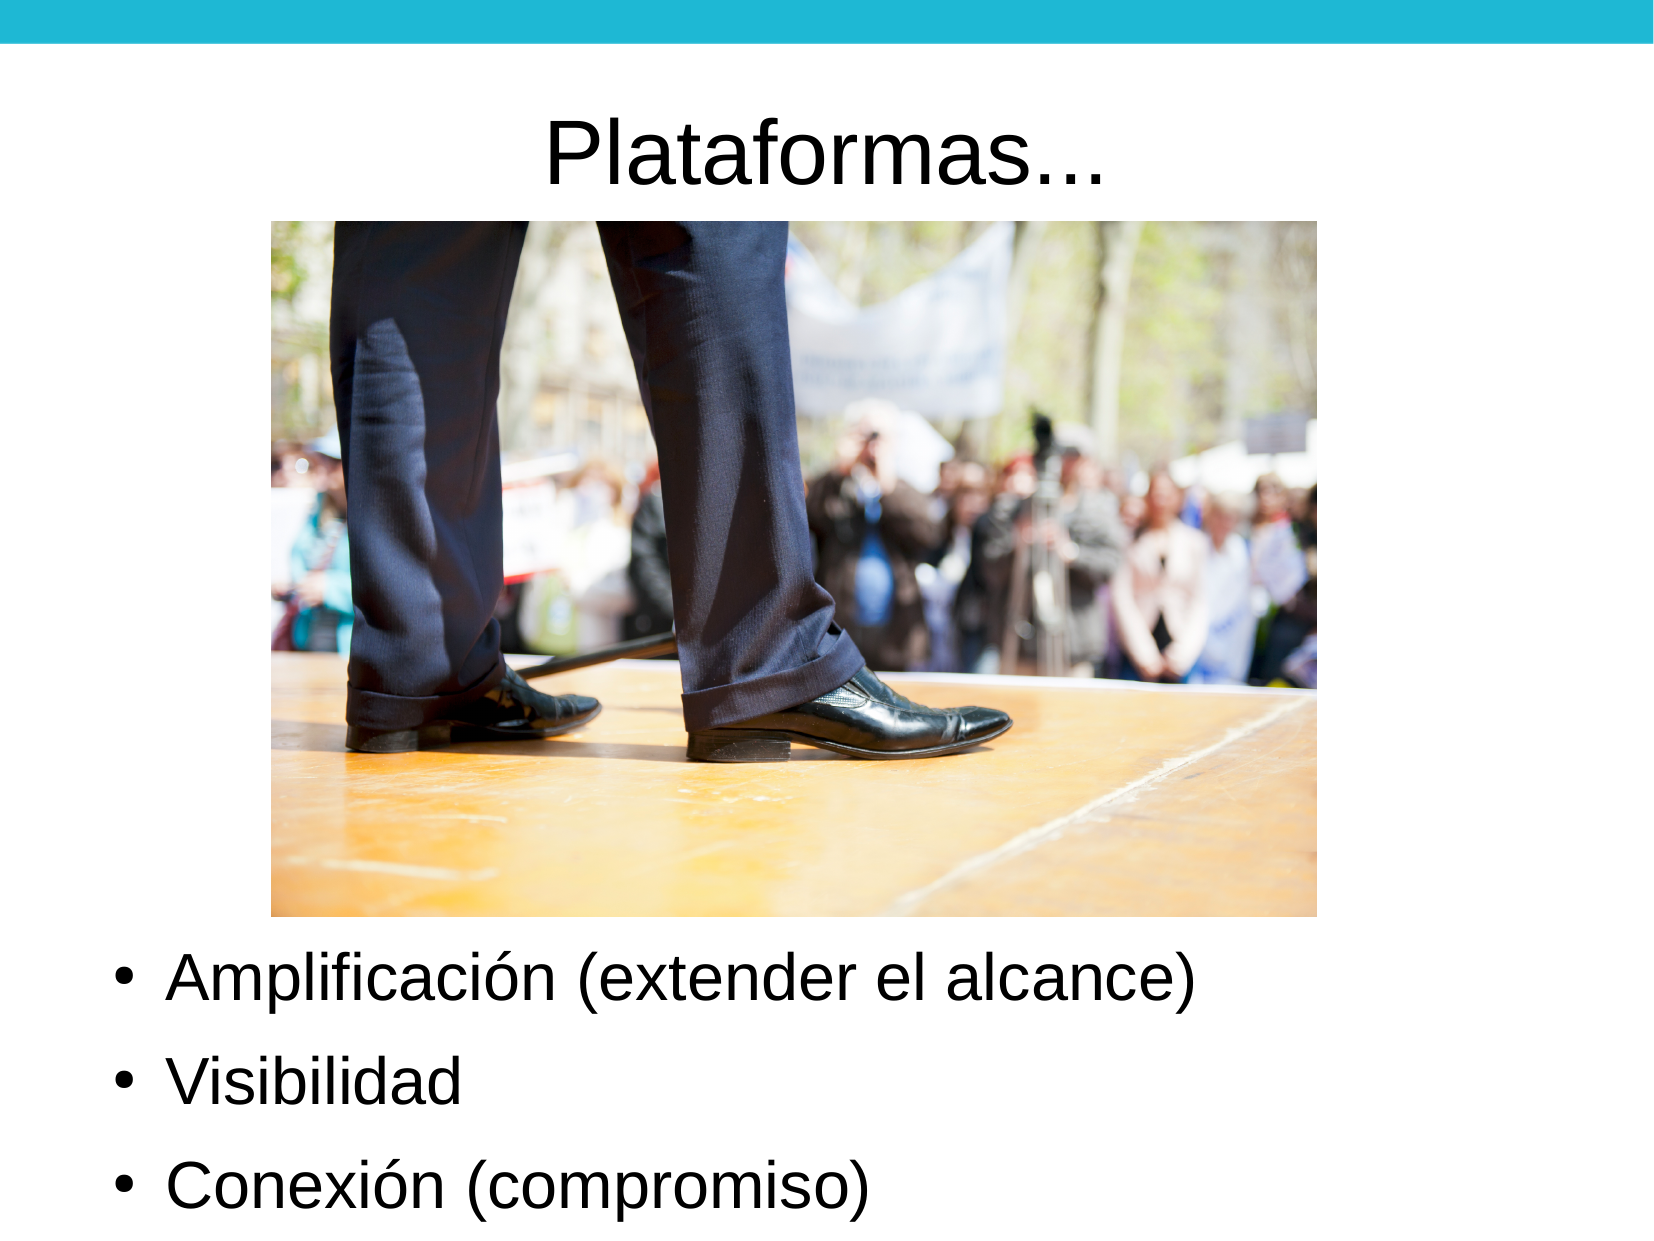

# Plataformas...
Amplificación (extender el alcance)
Visibilidad
Conexión (compromiso)